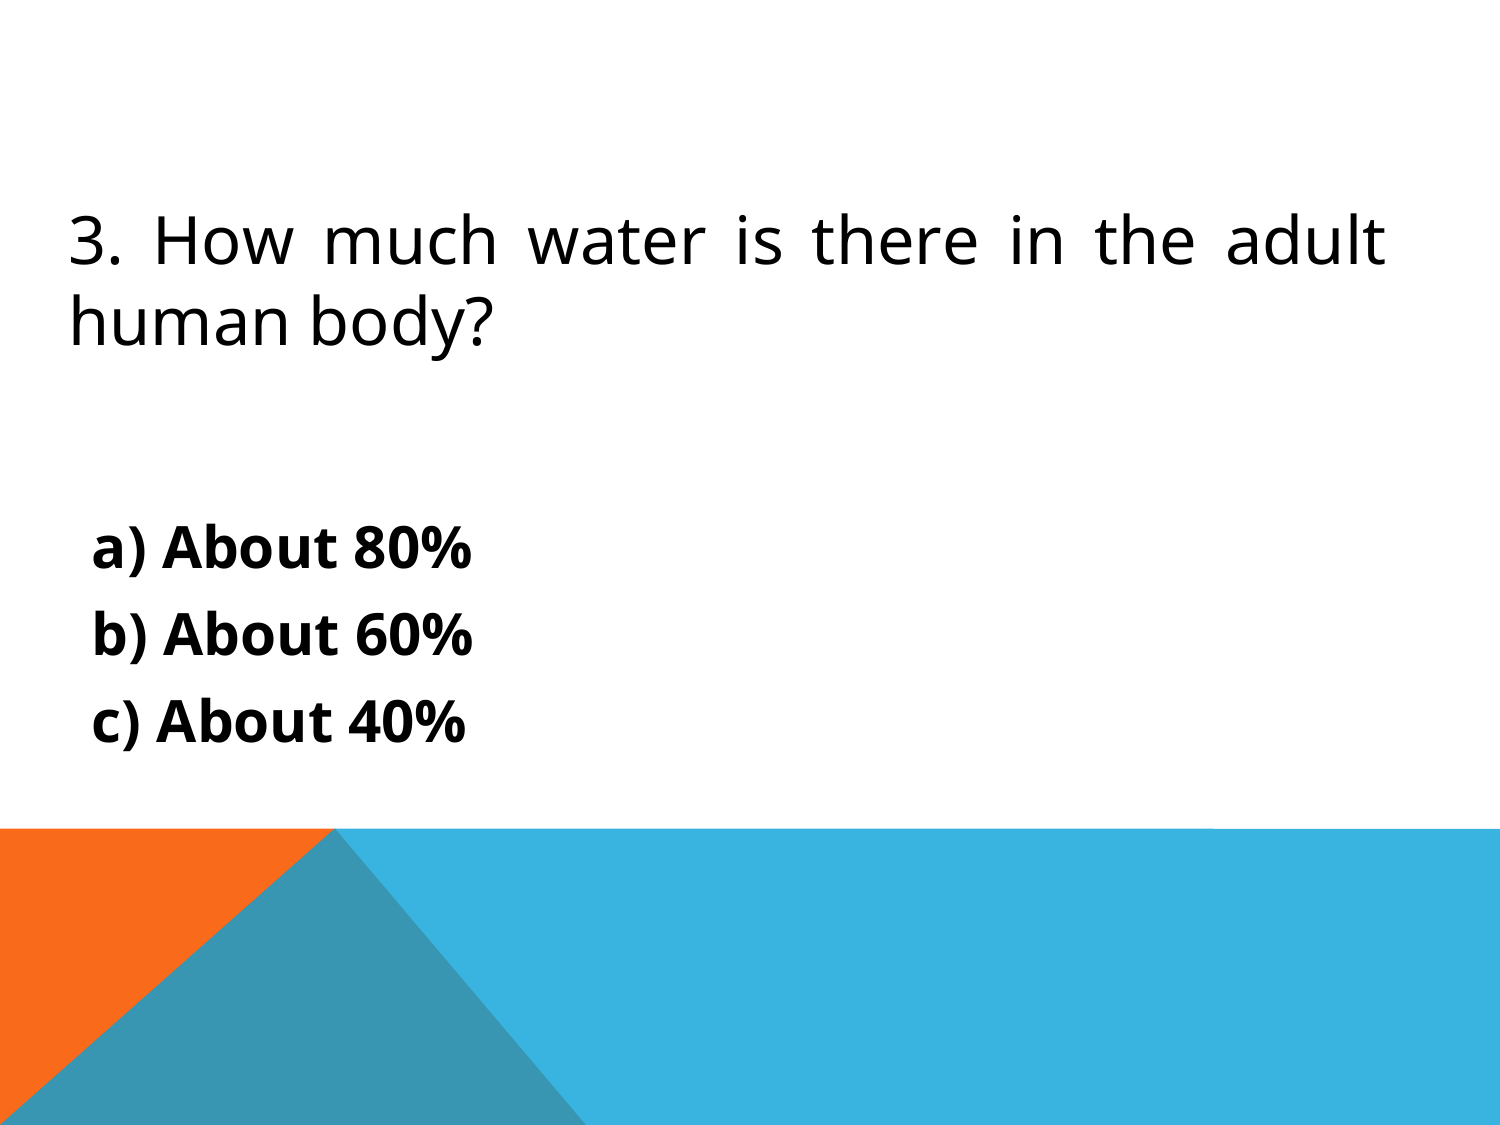

# 3. How much water is there in the adult human body?
a) About 80%
b) About 60%
c) About 40%